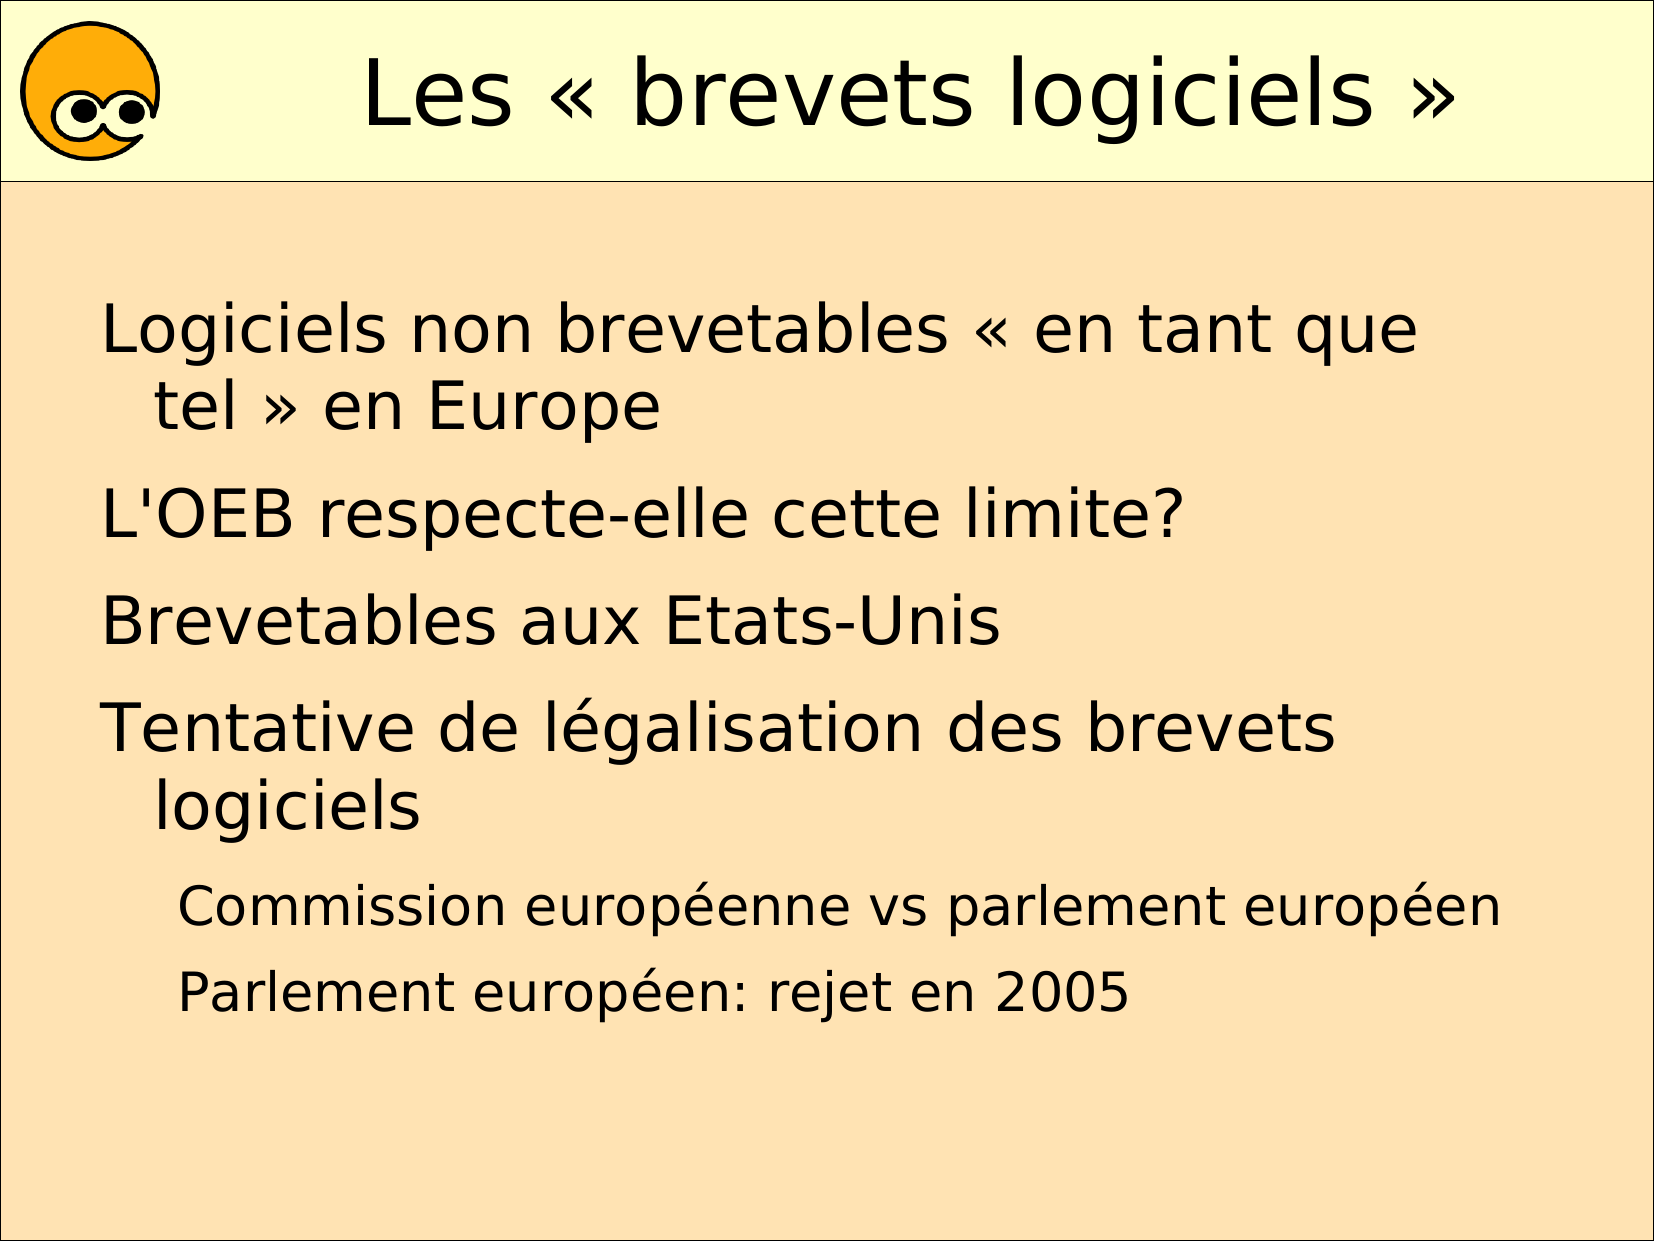

# Les « brevets logiciels »
Logiciels non brevetables « en tant que tel » en Europe
L'OEB respecte-elle cette limite?
Brevetables aux Etats-Unis
Tentative de légalisation des brevets logiciels
Commission européenne vs parlement européen
Parlement européen: rejet en 2005